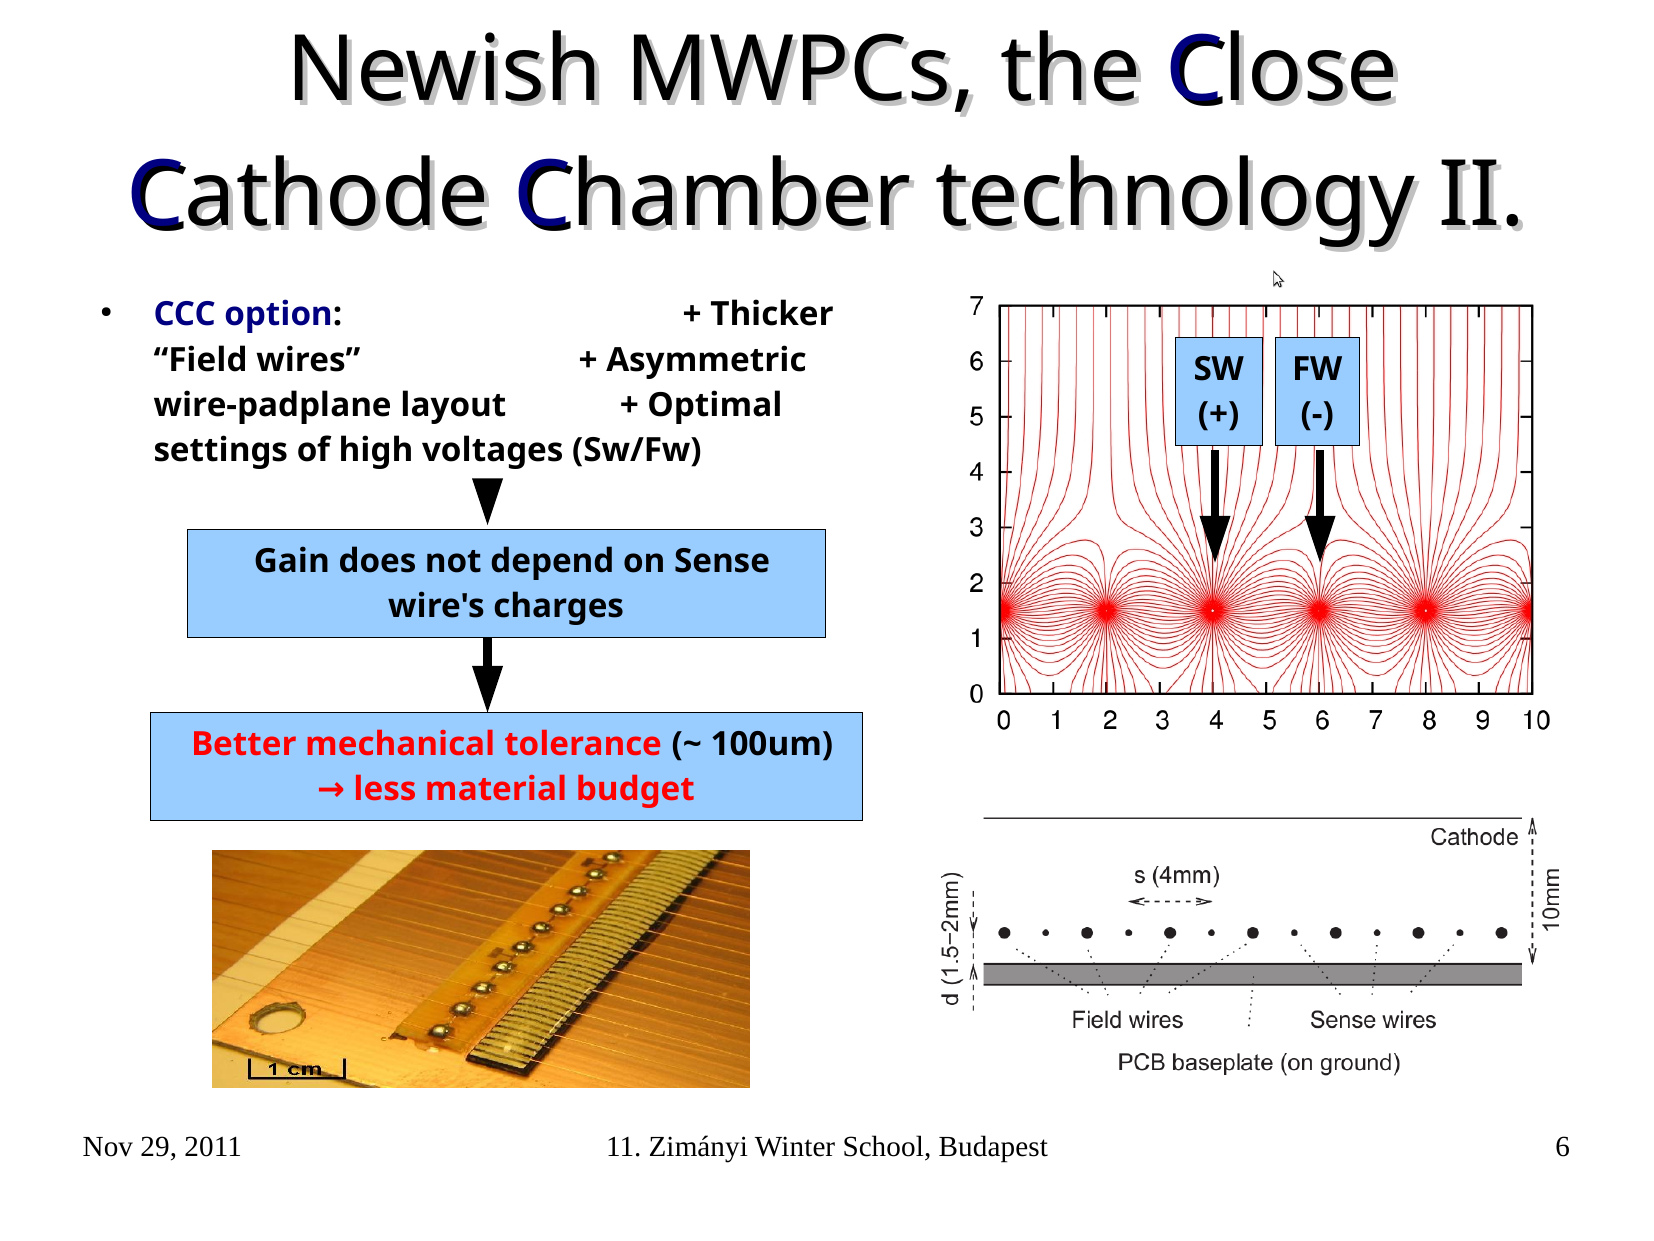

# Newish MWPCs, the Close Cathode Chamber technology II.
CCC option: + Thicker “Field wires” + Asymmetric wire-padplane layout + Optimal settings of high voltages (Sw/Fw)
SW
(+)
FW
(-)
Gain does not depend on Sense wire's charges
Better mechanical tolerance (~ 100um) → less material budget
Nov 29, 2011
11. Zimányi Winter School, Budapest
6